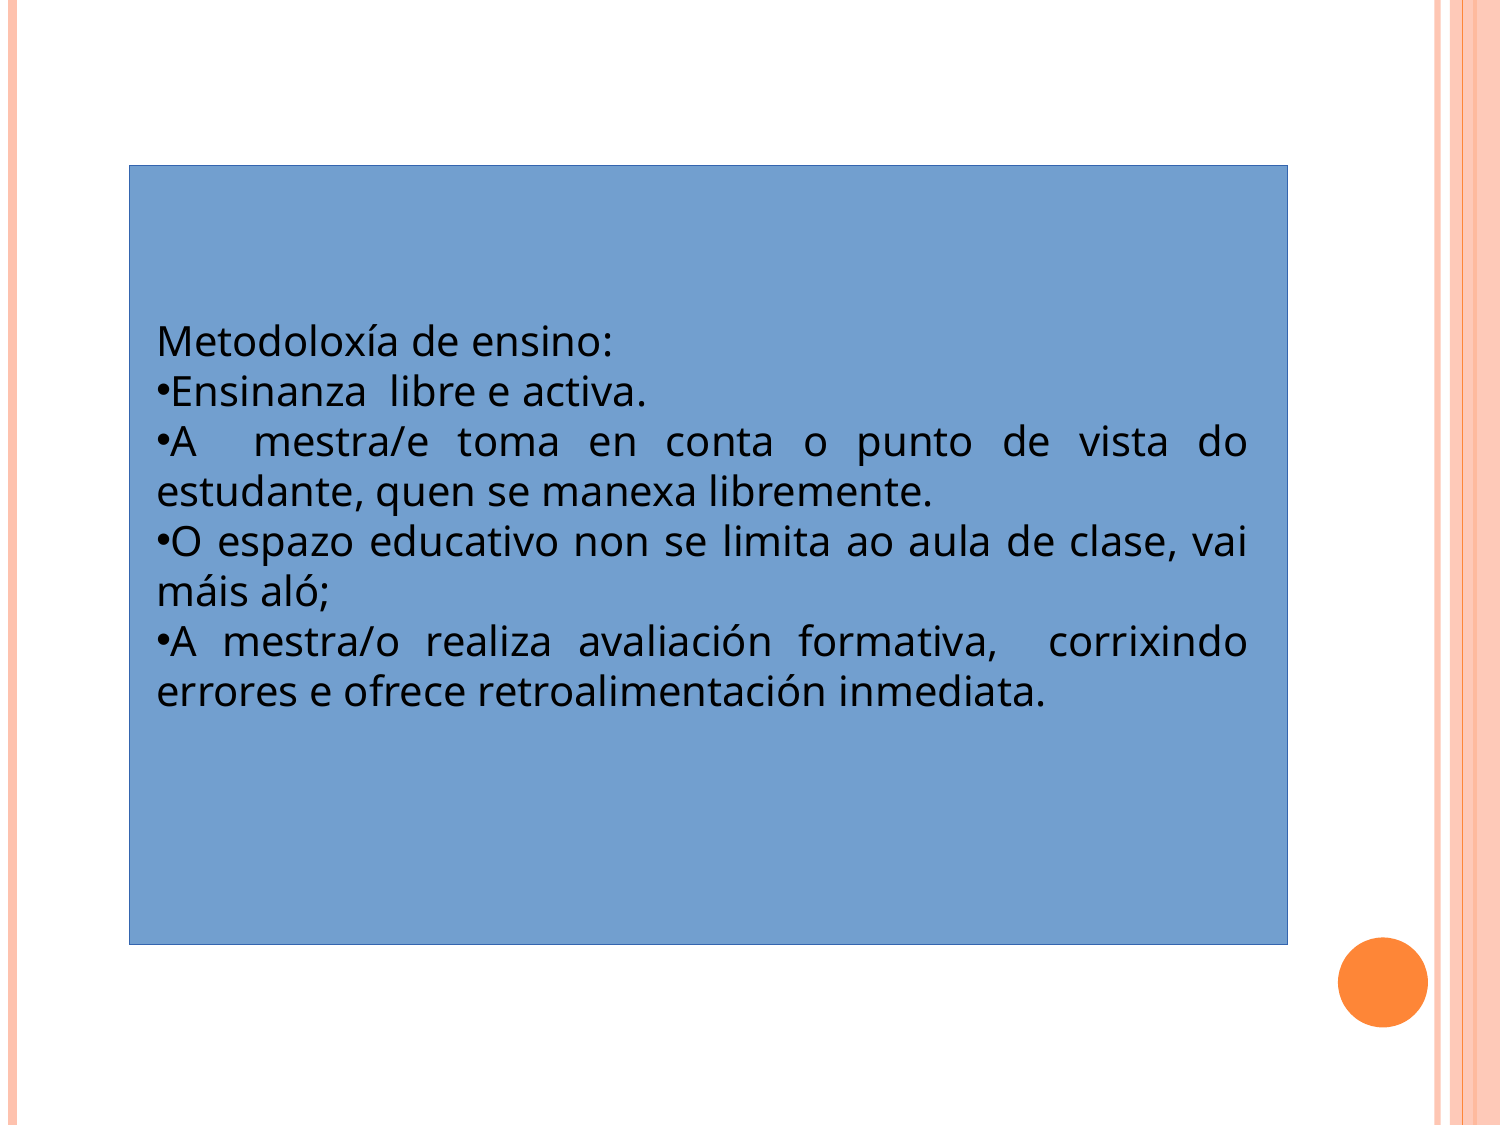

Metodoloxía de ensino:
Ensinanza libre e activa.
A mestra/e toma en conta o punto de vista do estudante, quen se manexa libremente.
O espazo educativo non se limita ao aula de clase, vai máis aló;
A mestra/o realiza avaliación formativa, corrixindo errores e ofrece retroalimentación inmediata.